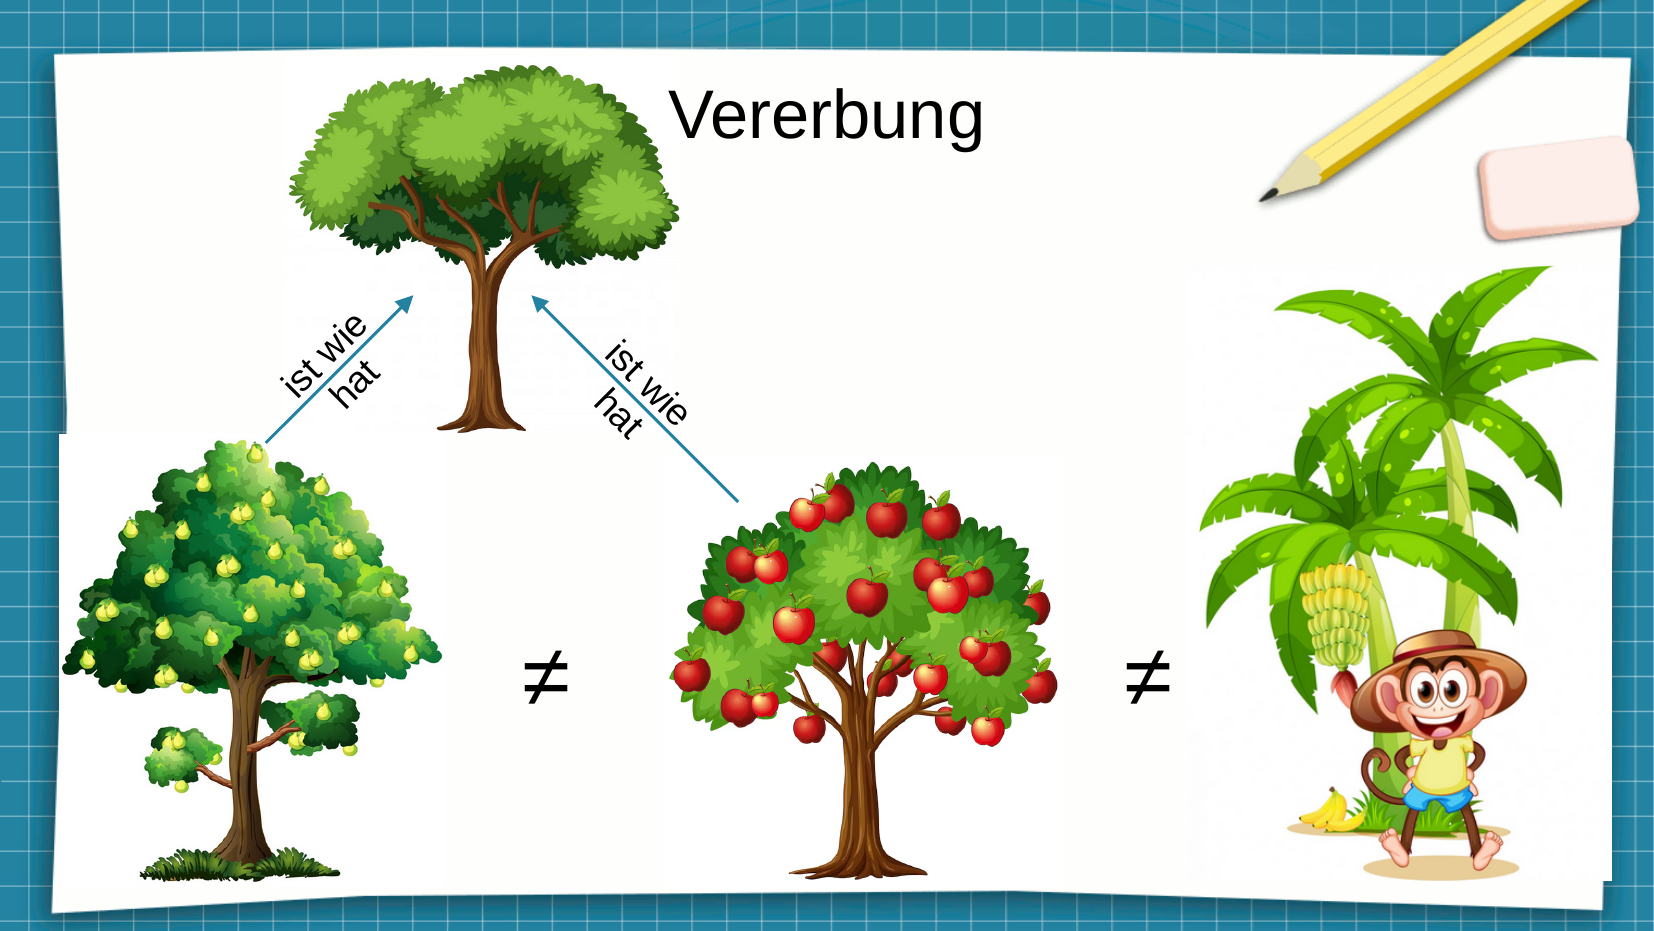

# Vererbung
ist wie
hat
ist wie
hat
≠
≠